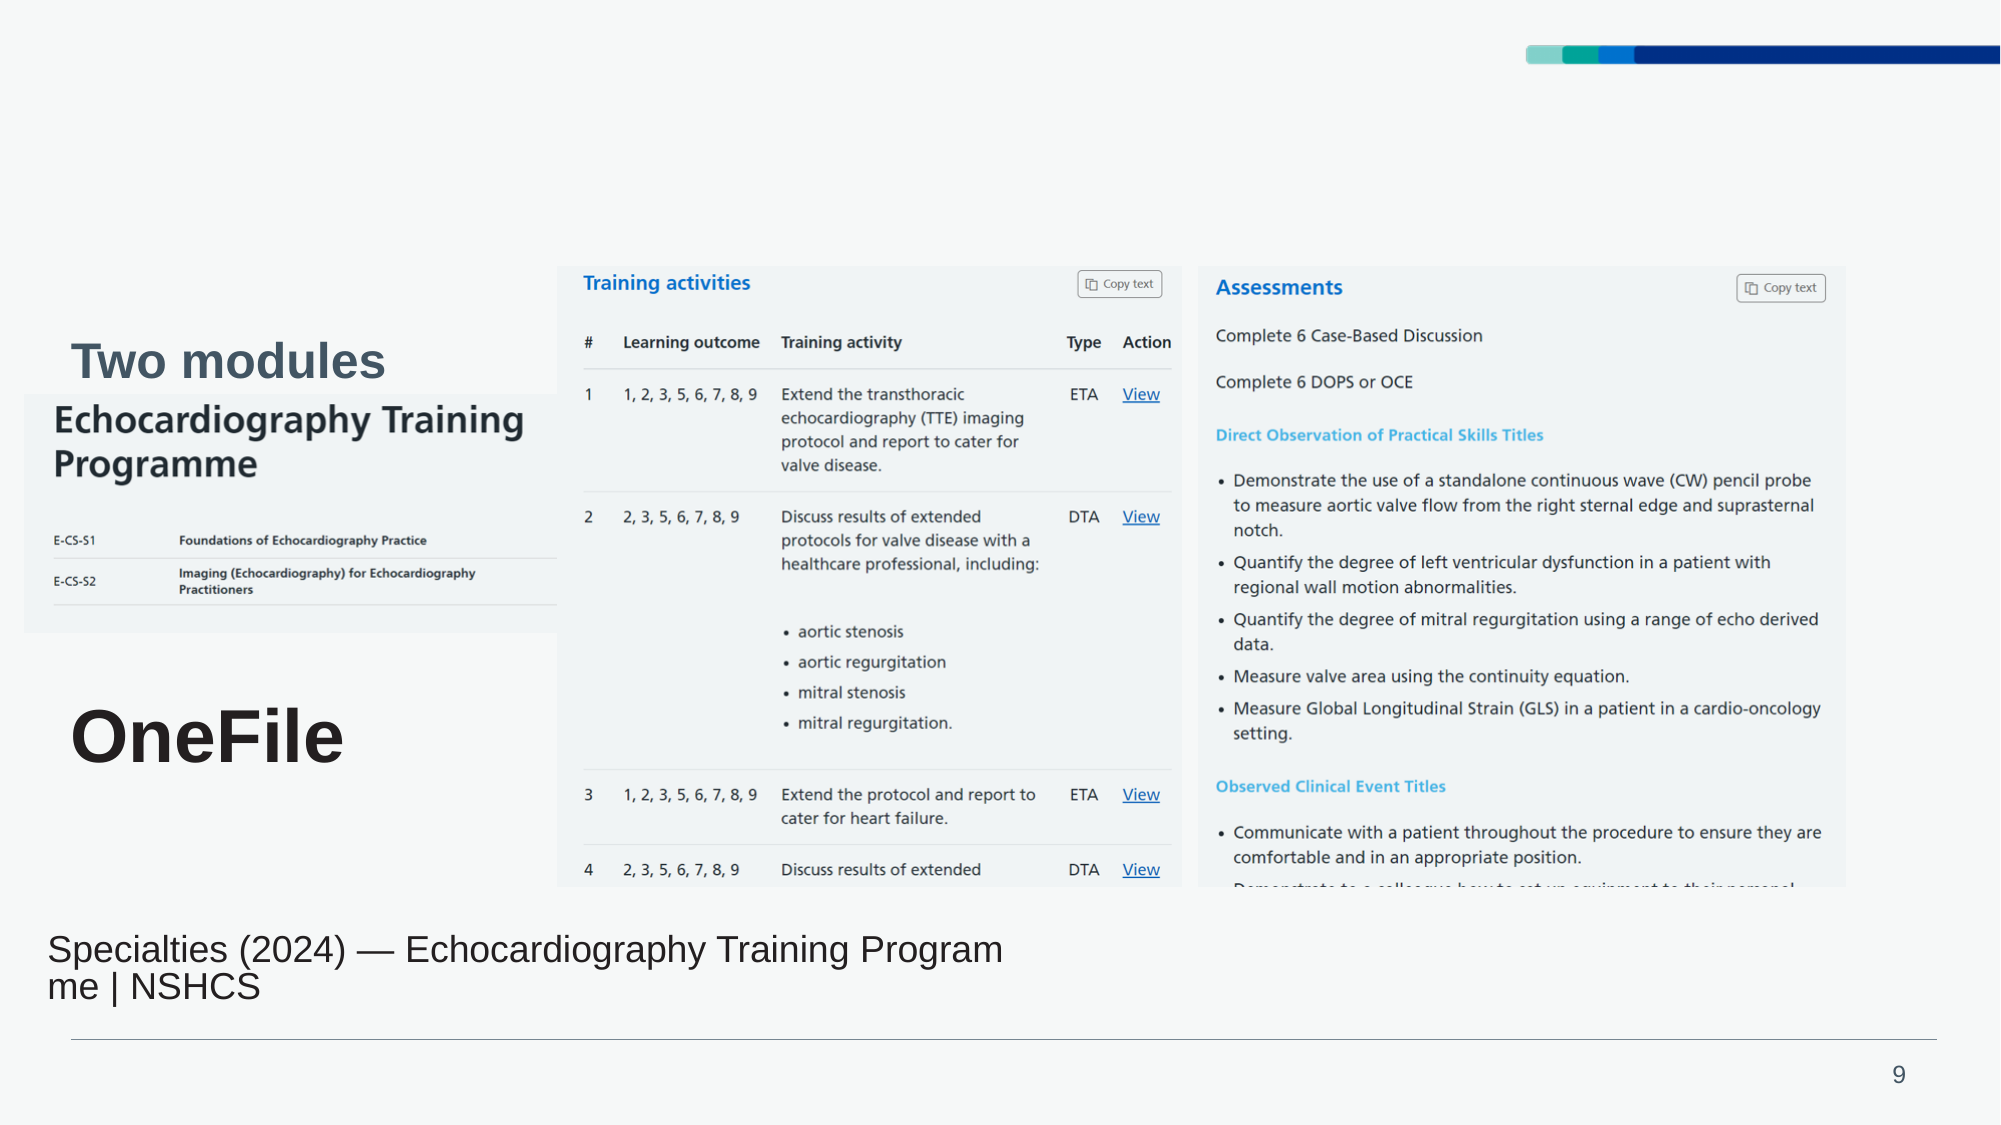

# Two modules
OneFile
Specialties (2024) — Echocardiography Training Programme | NSHCS